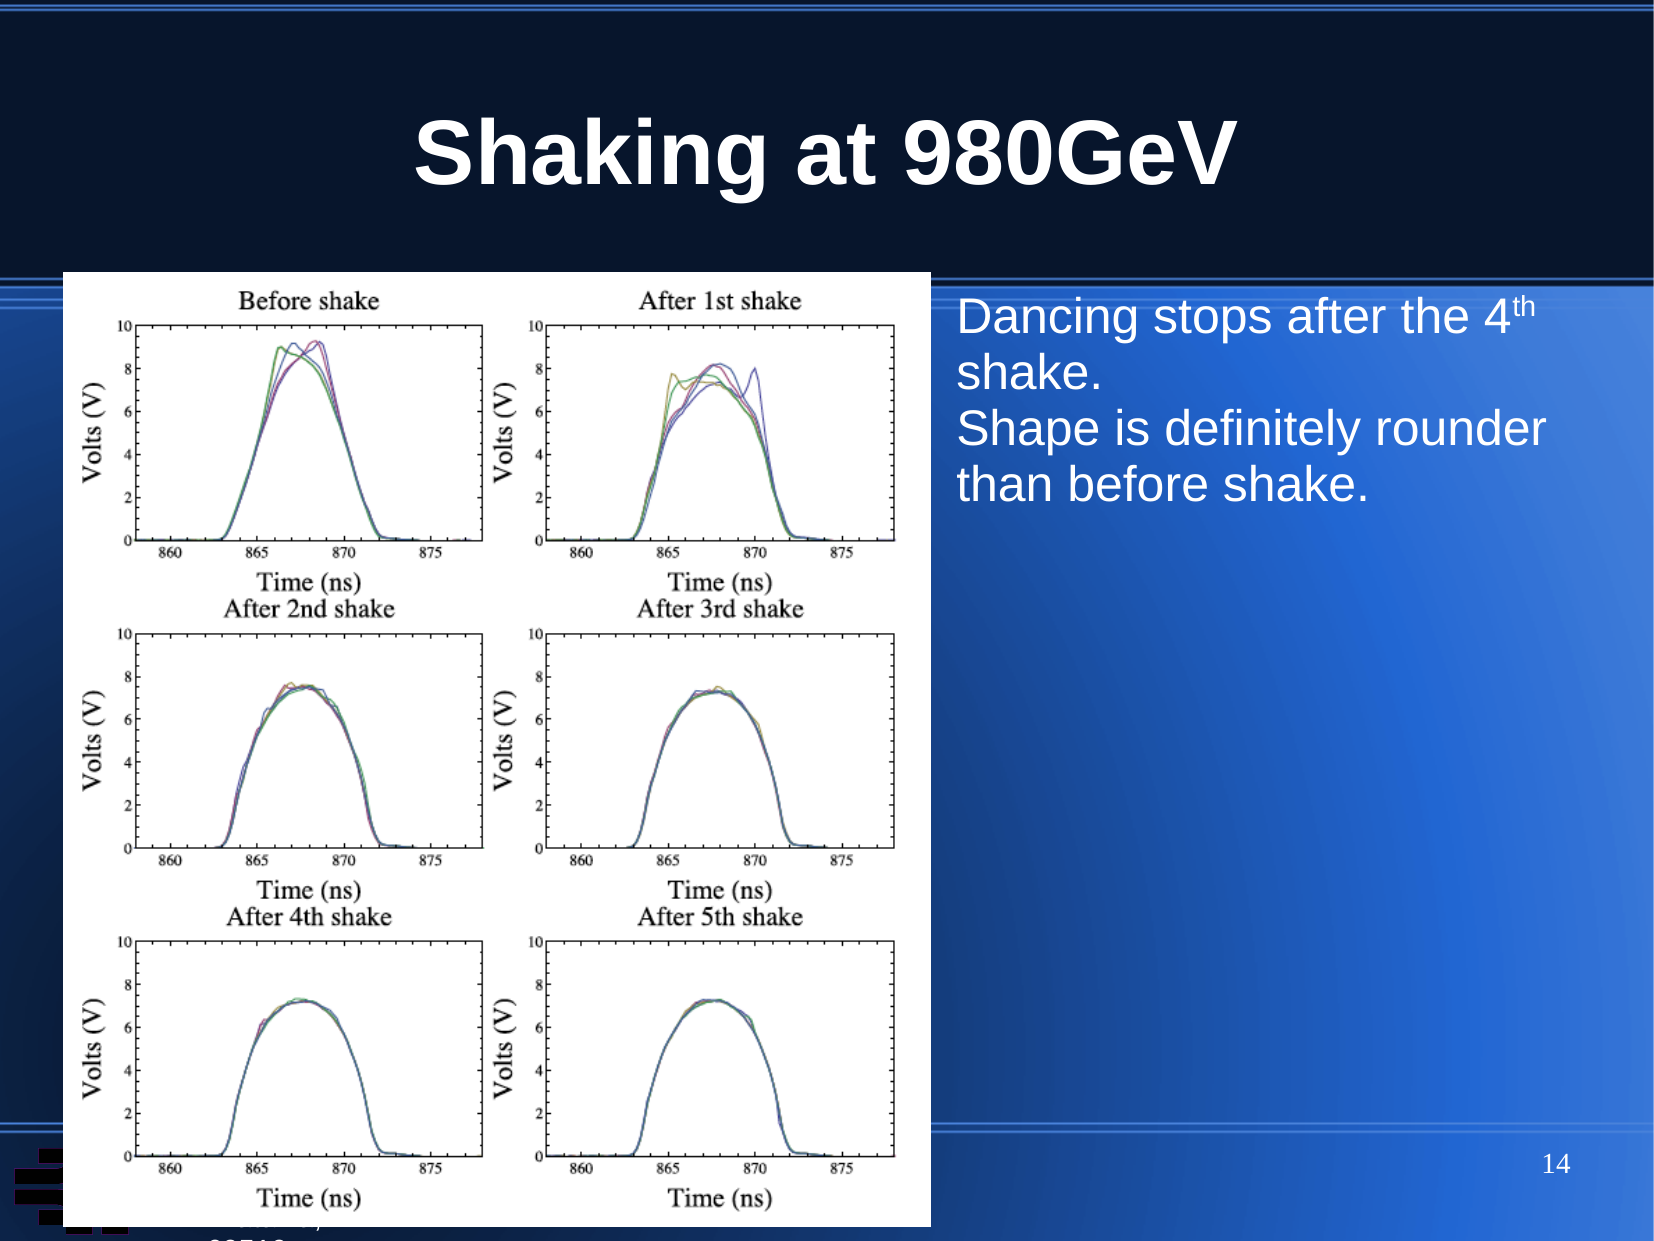

# Shaking at 980GeV
Dancing stops after the 4th shake.
Shape is definitely rounder than before shake.
14